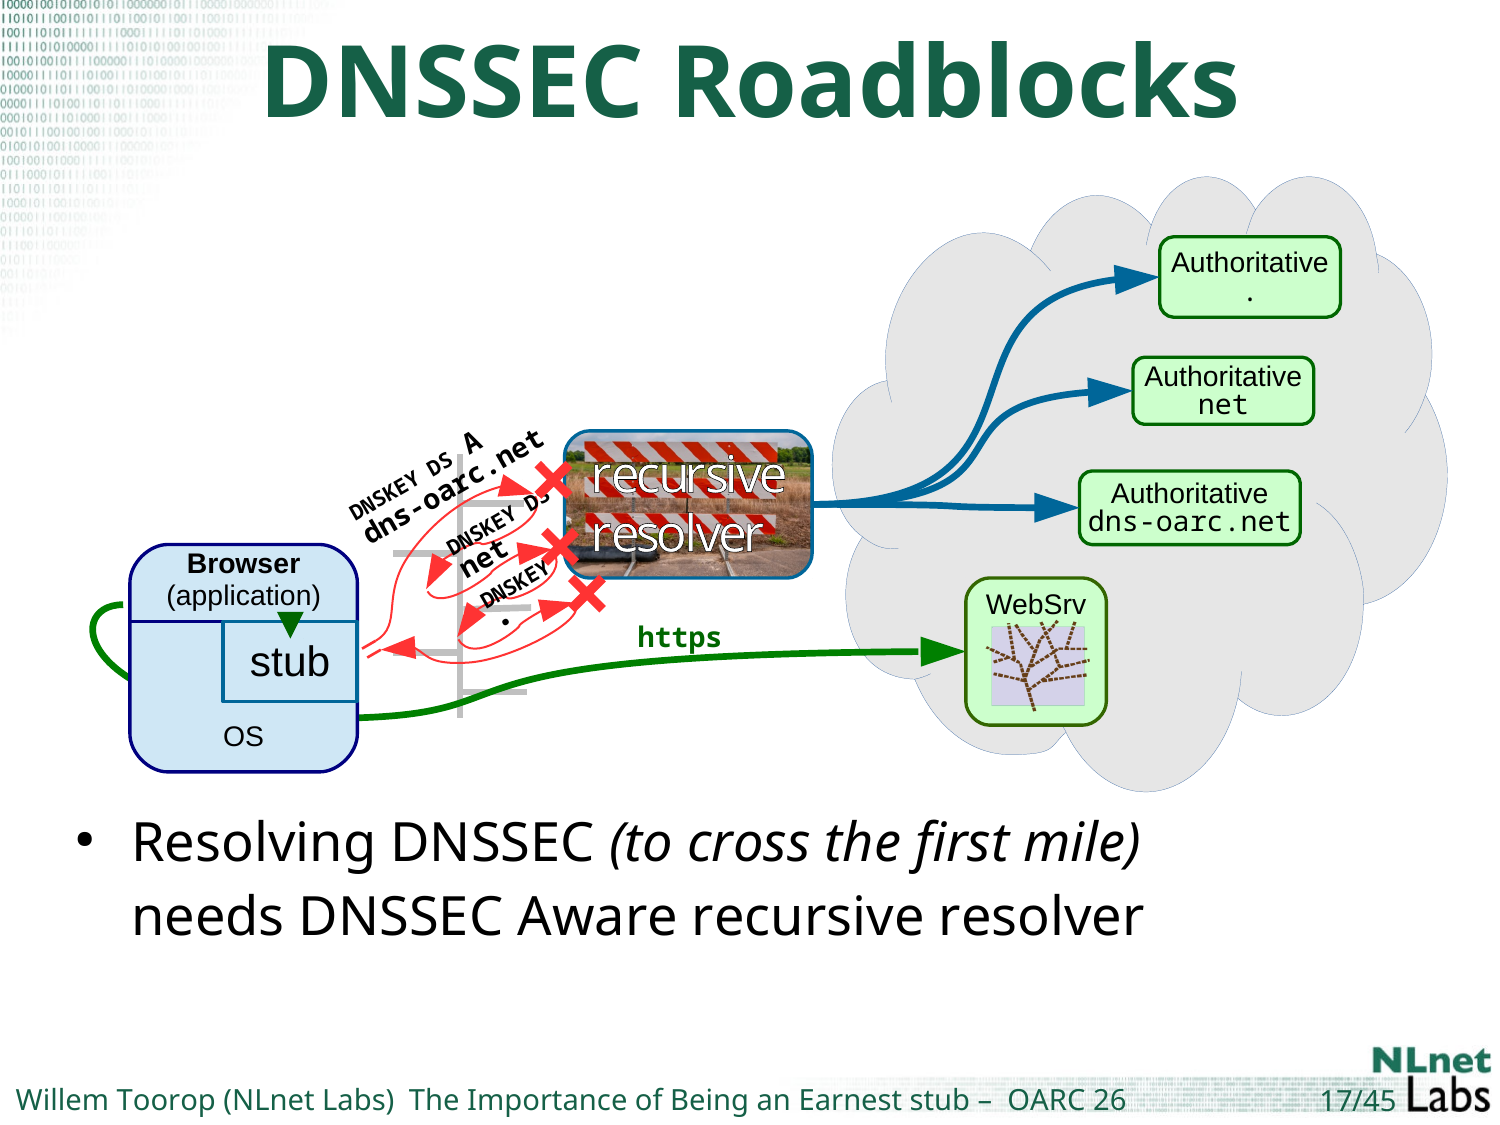

# DNSSEC Roadblocks
Resolving DNSSEC (to cross the first mile)
needs DNSSEC Aware recursive resolver